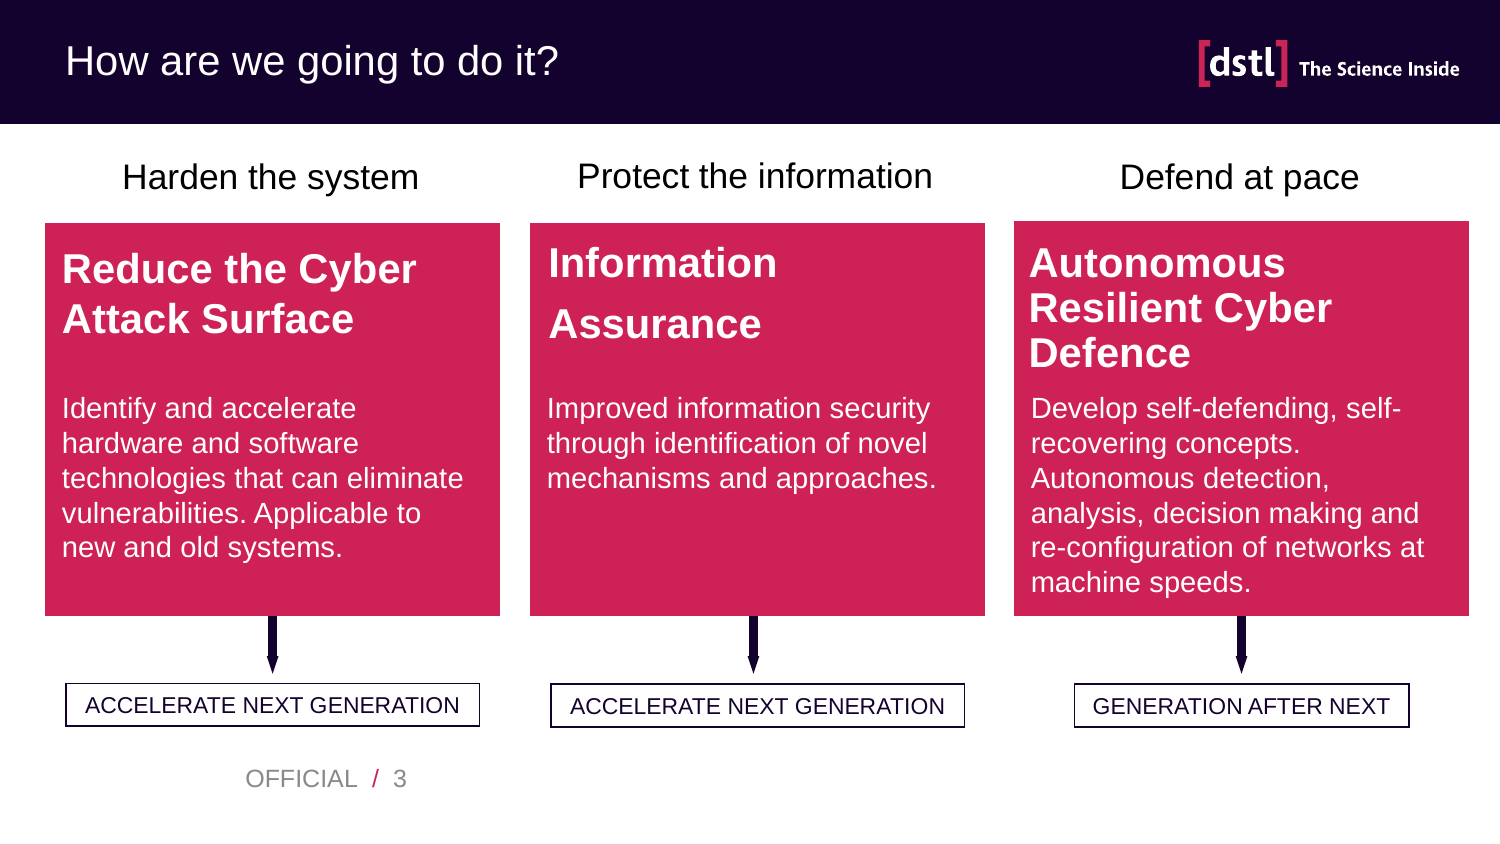

# How are we going to do it?
Protect the information
Harden the system
Defend at pace
Reduce the Cyber Attack Surface
Information
Assurance
Autonomous Resilient Cyber Defence
Identify and accelerate hardware and software technologies that can eliminate vulnerabilities. Applicable to new and old systems.
Improved information security through identification of novel mechanisms and approaches.
Develop self-defending, self-recovering concepts.
Autonomous detection,
analysis, decision making and re-configuration of networks at machine speeds.
ACCELERATE NEXT GENERATION
ACCELERATE NEXT GENERATION
GENERATION AFTER NEXT
OFFICIAL /